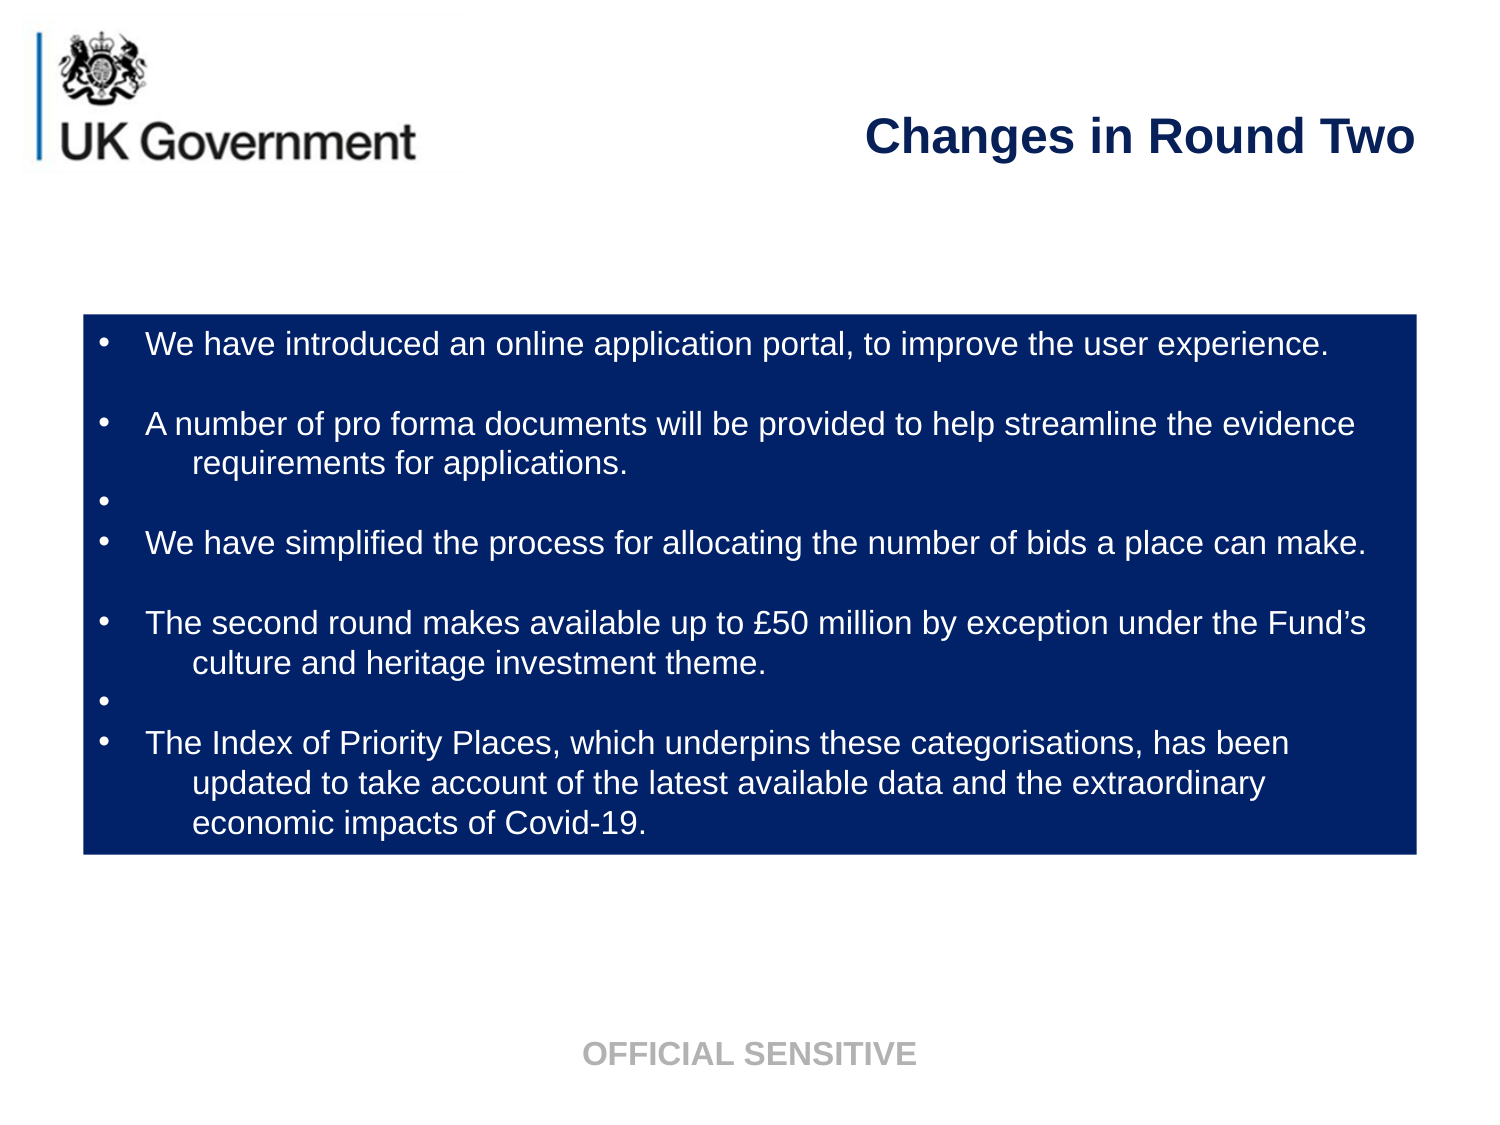

# Changes in Round Two
We have introduced an online application portal, to improve the user experience.
A number of pro forma documents will be provided to help streamline the evidence requirements for applications.
We have simplified the process for allocating the number of bids a place can make.
The second round makes available up to £50 million by exception under the Fund’s culture and heritage investment theme.
The Index of Priority Places, which underpins these categorisations, has been updated to take account of the latest available data and the extraordinary economic impacts of Covid-19.